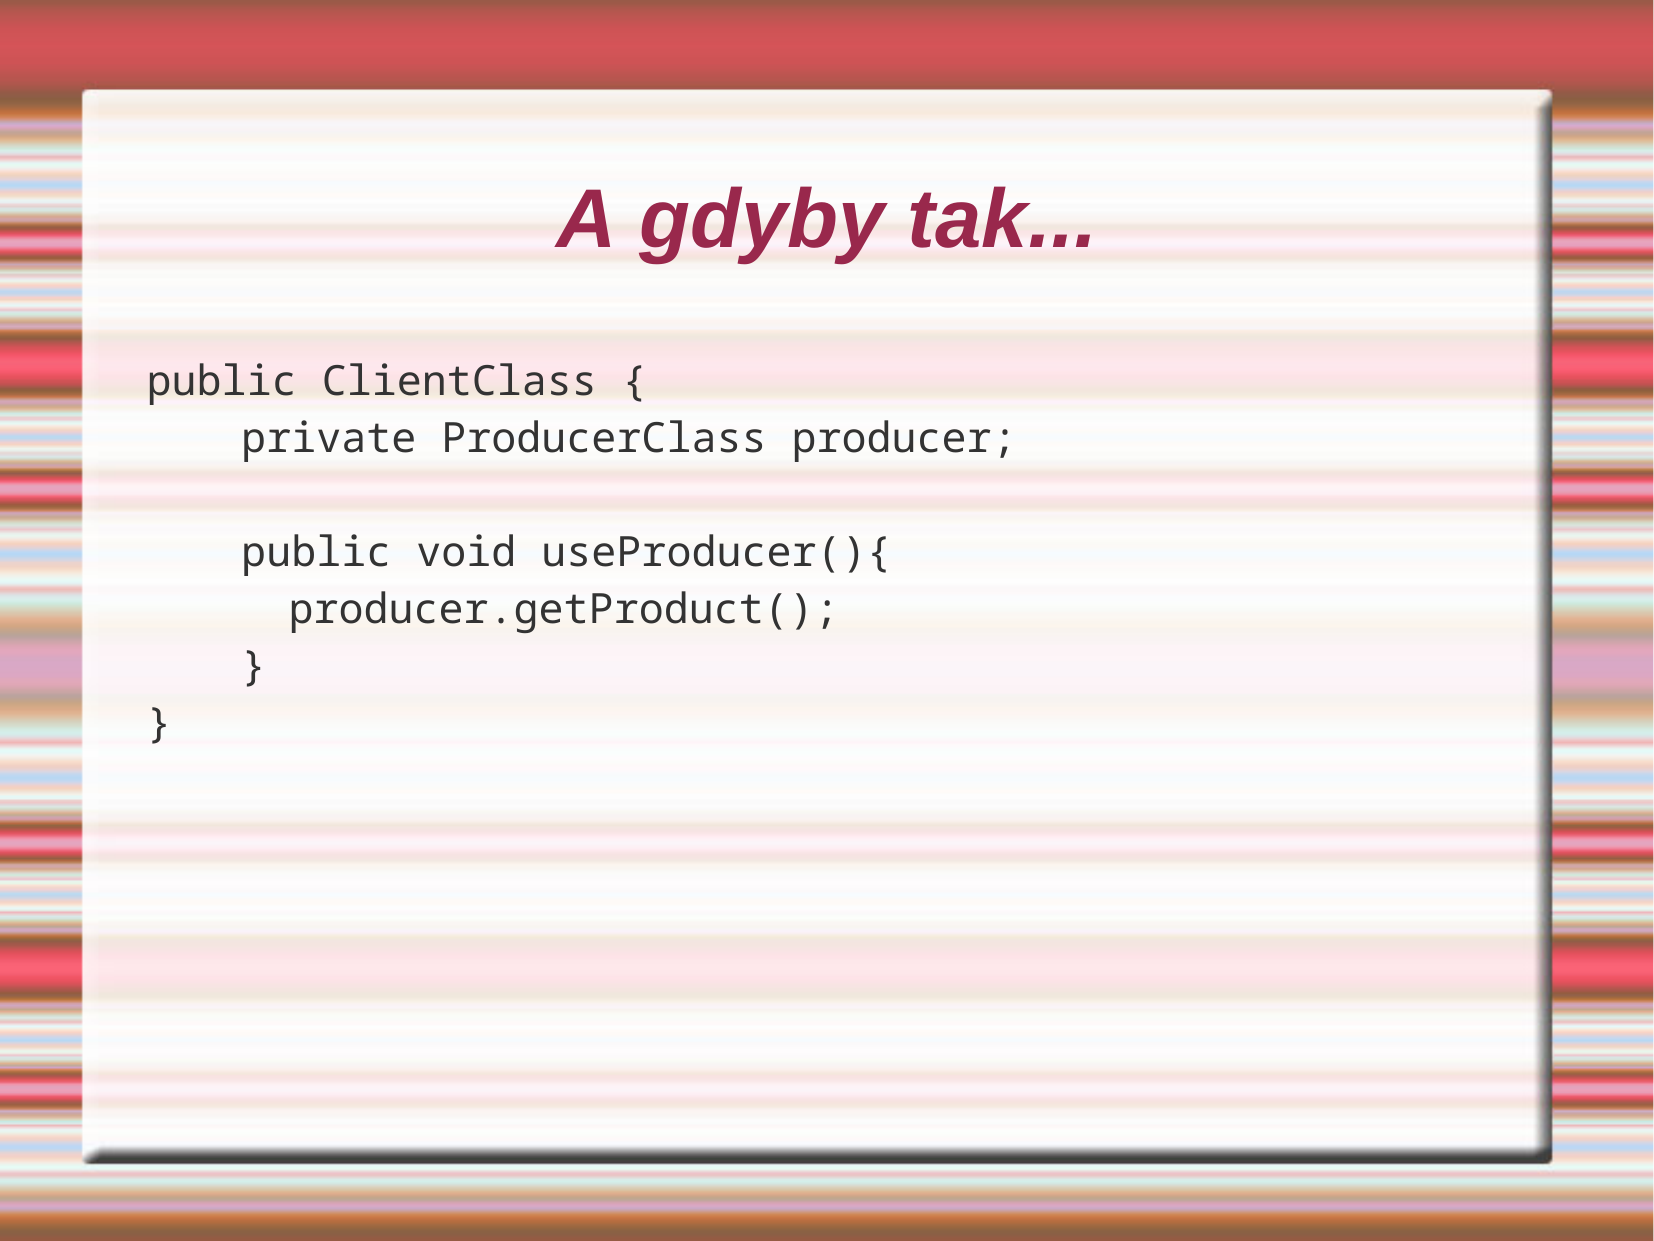

# A gdyby tak...
public ClientClass {
private ProducerClass producer;
public void useProducer(){
producer.getProduct();
}
}